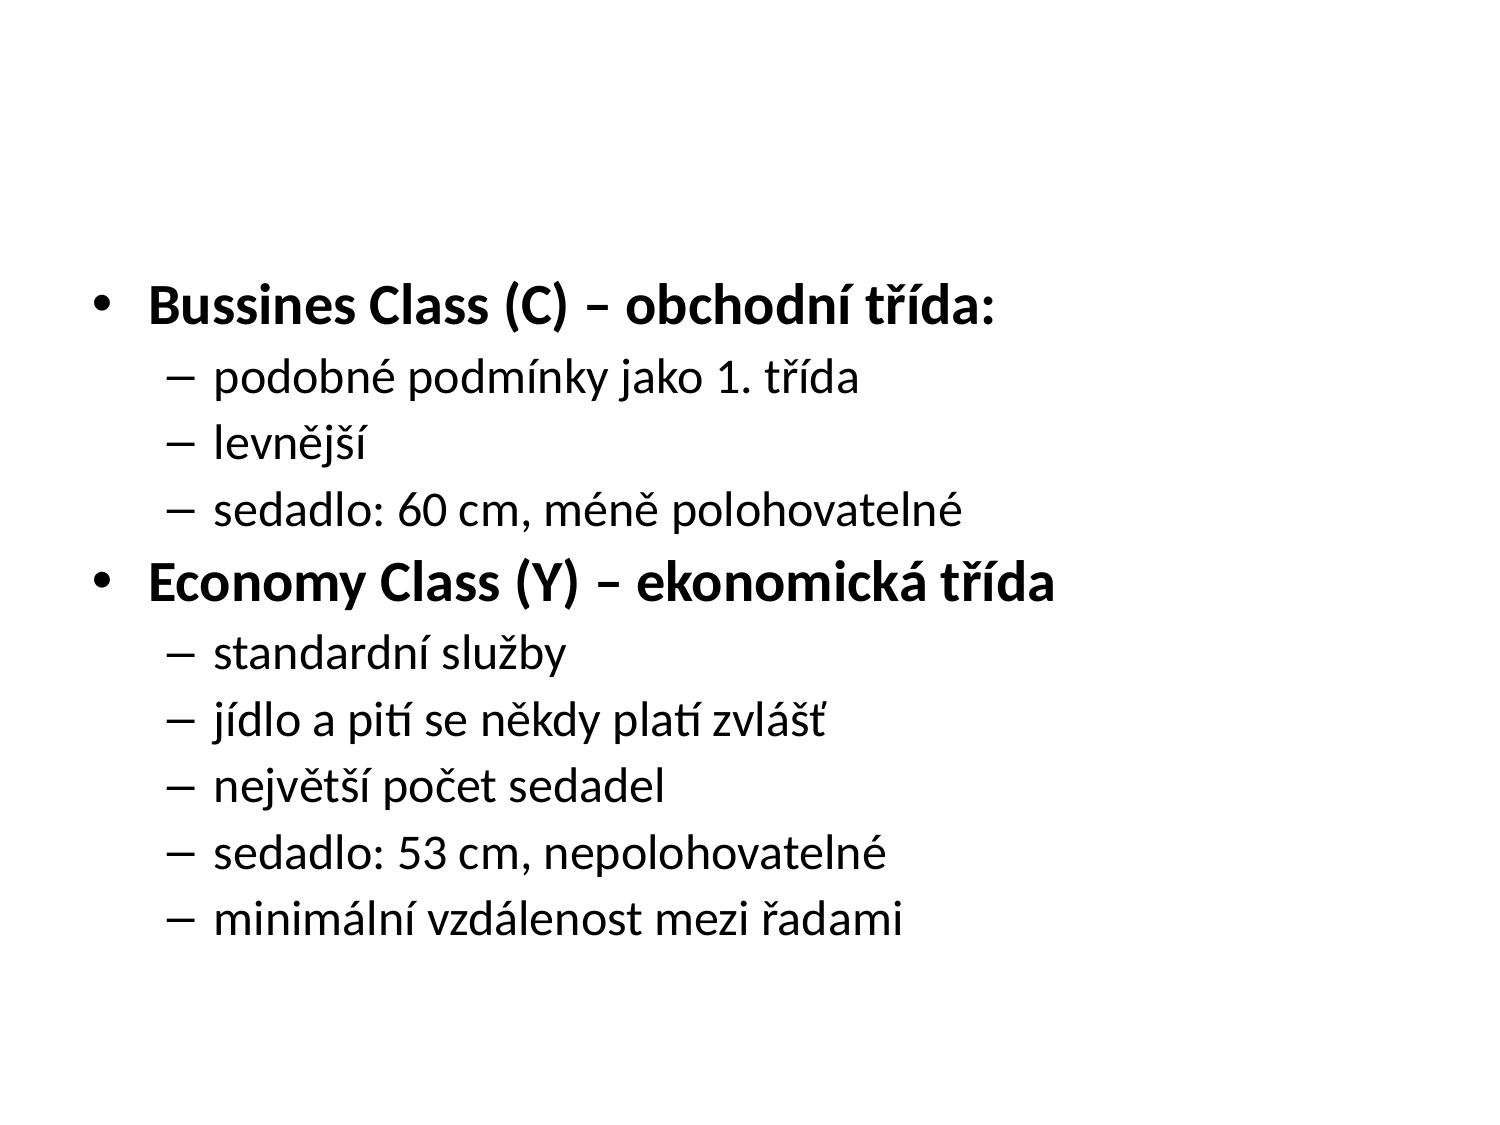

# Bussines Class (C) – obchodní třída:
podobné podmínky jako 1. třída
levnější
sedadlo: 60 cm, méně polohovatelné
Economy Class (Y) – ekonomická třída
standardní služby
jídlo a pití se někdy platí zvlášť
největší počet sedadel
sedadlo: 53 cm, nepolohovatelné
minimální vzdálenost mezi řadami